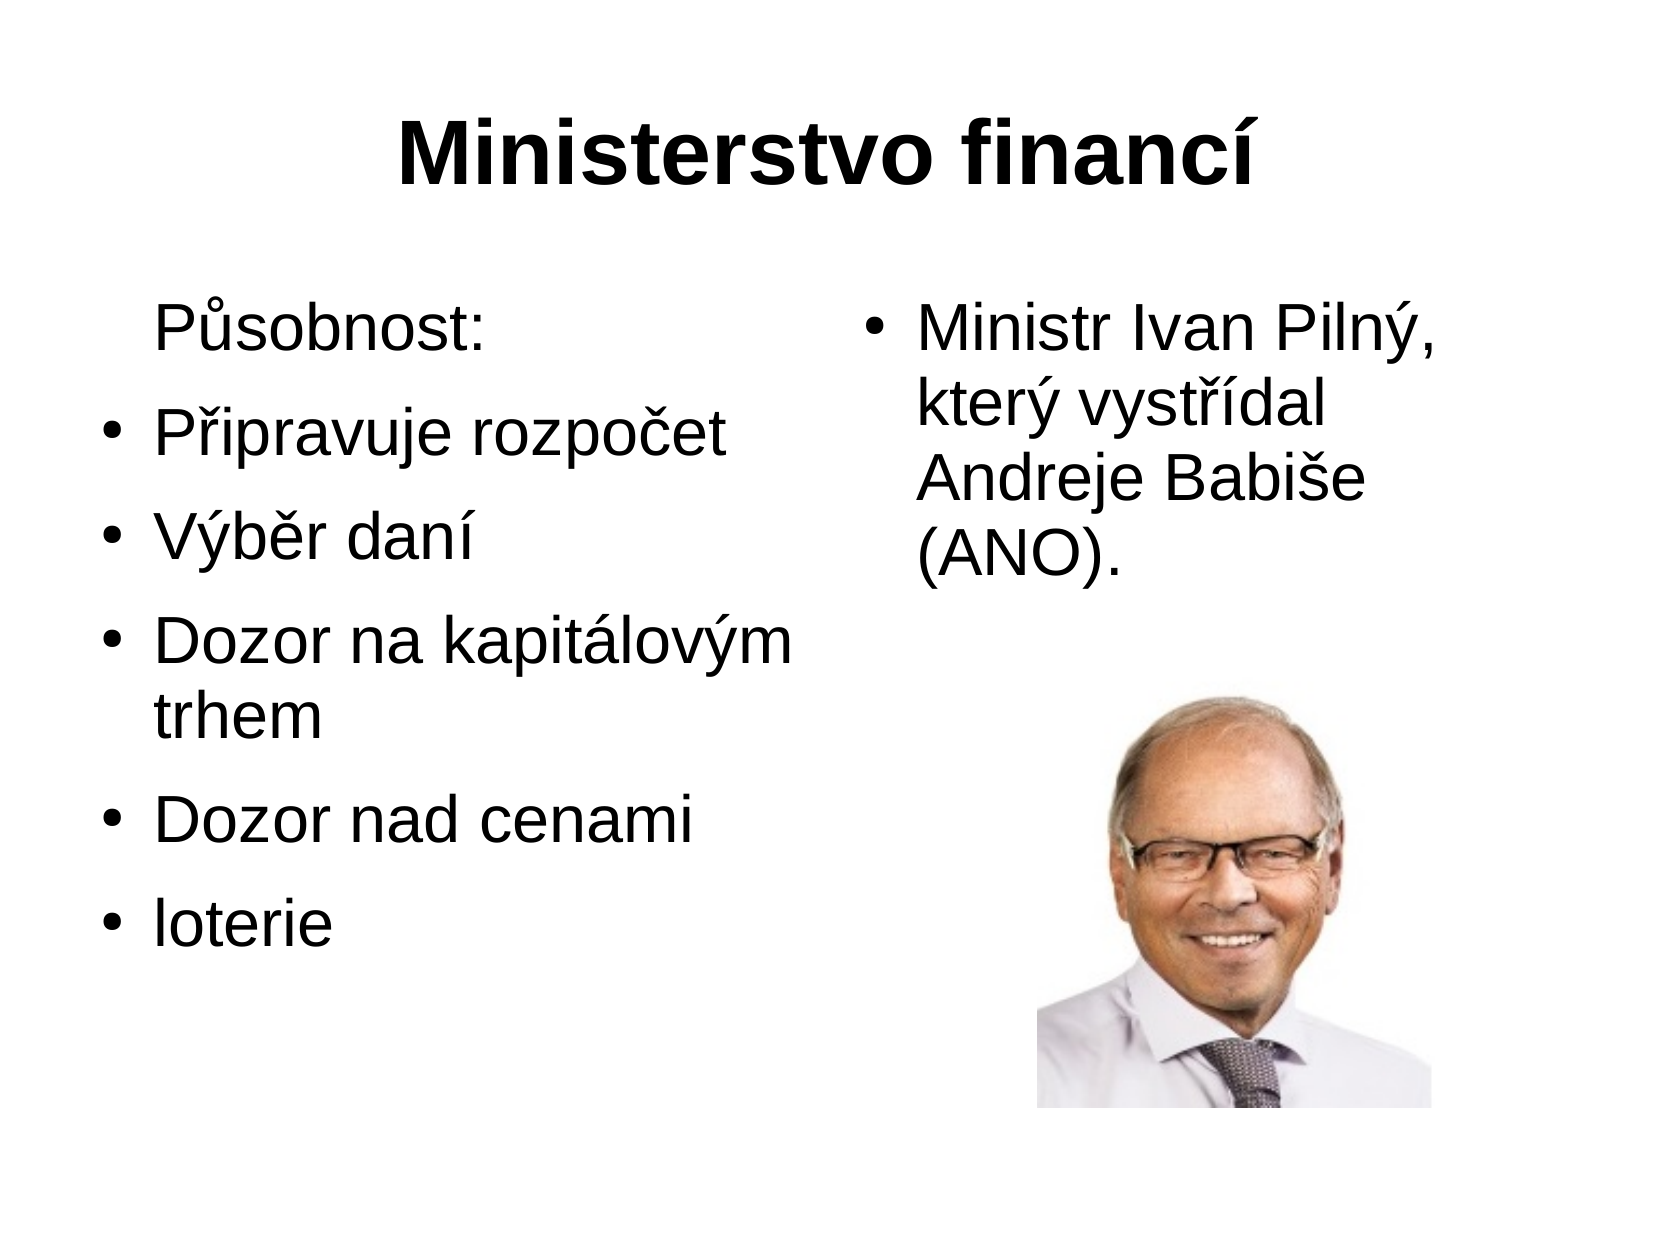

# Ministerstvo financí
Působnost:
Připravuje rozpočet
Výběr daní
Dozor na kapitálovým trhem
Dozor nad cenami
loterie
Ministr Ivan Pilný, který vystřídal Andreje Babiše (ANO).